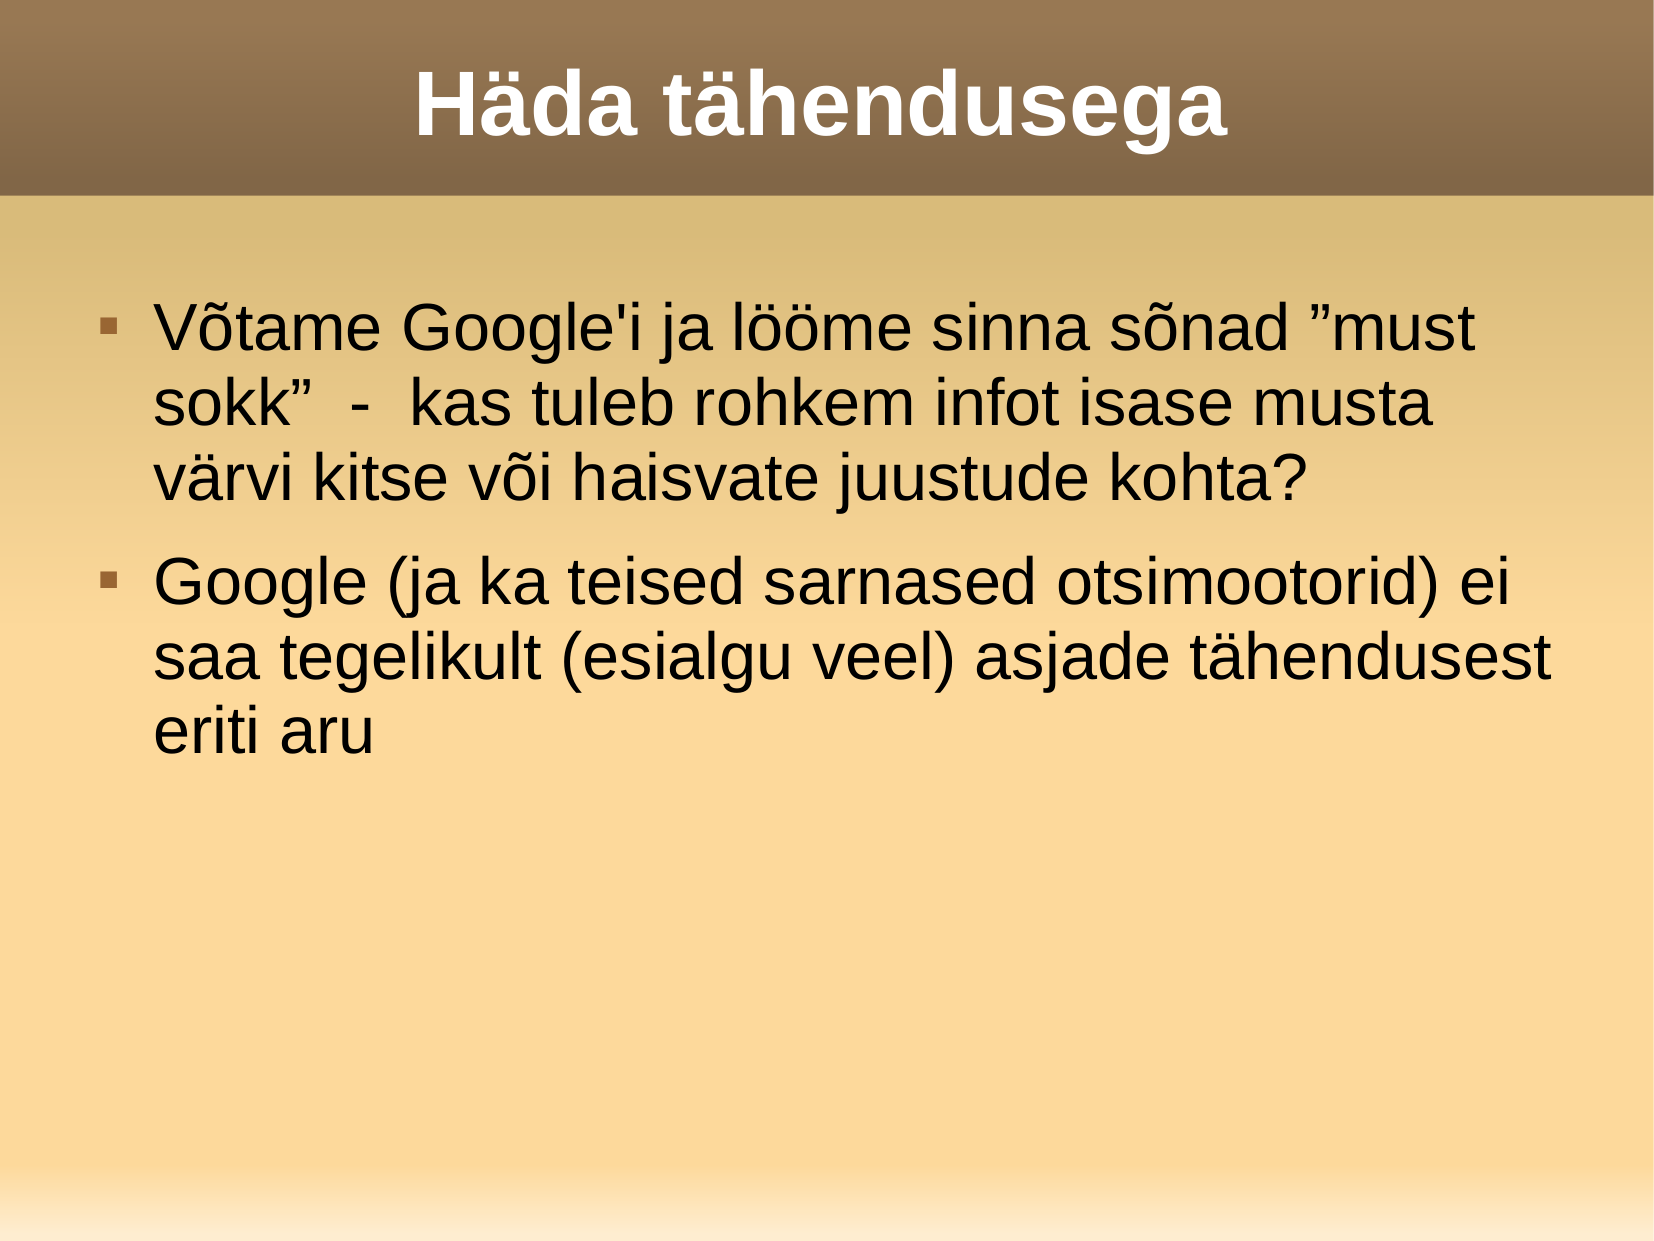

# Häda tähendusega
Võtame Google'i ja lööme sinna sõnad ”must sokk” - kas tuleb rohkem infot isase musta värvi kitse või haisvate juustude kohta?
Google (ja ka teised sarnased otsimootorid) ei saa tegelikult (esialgu veel) asjade tähendusest eriti aru